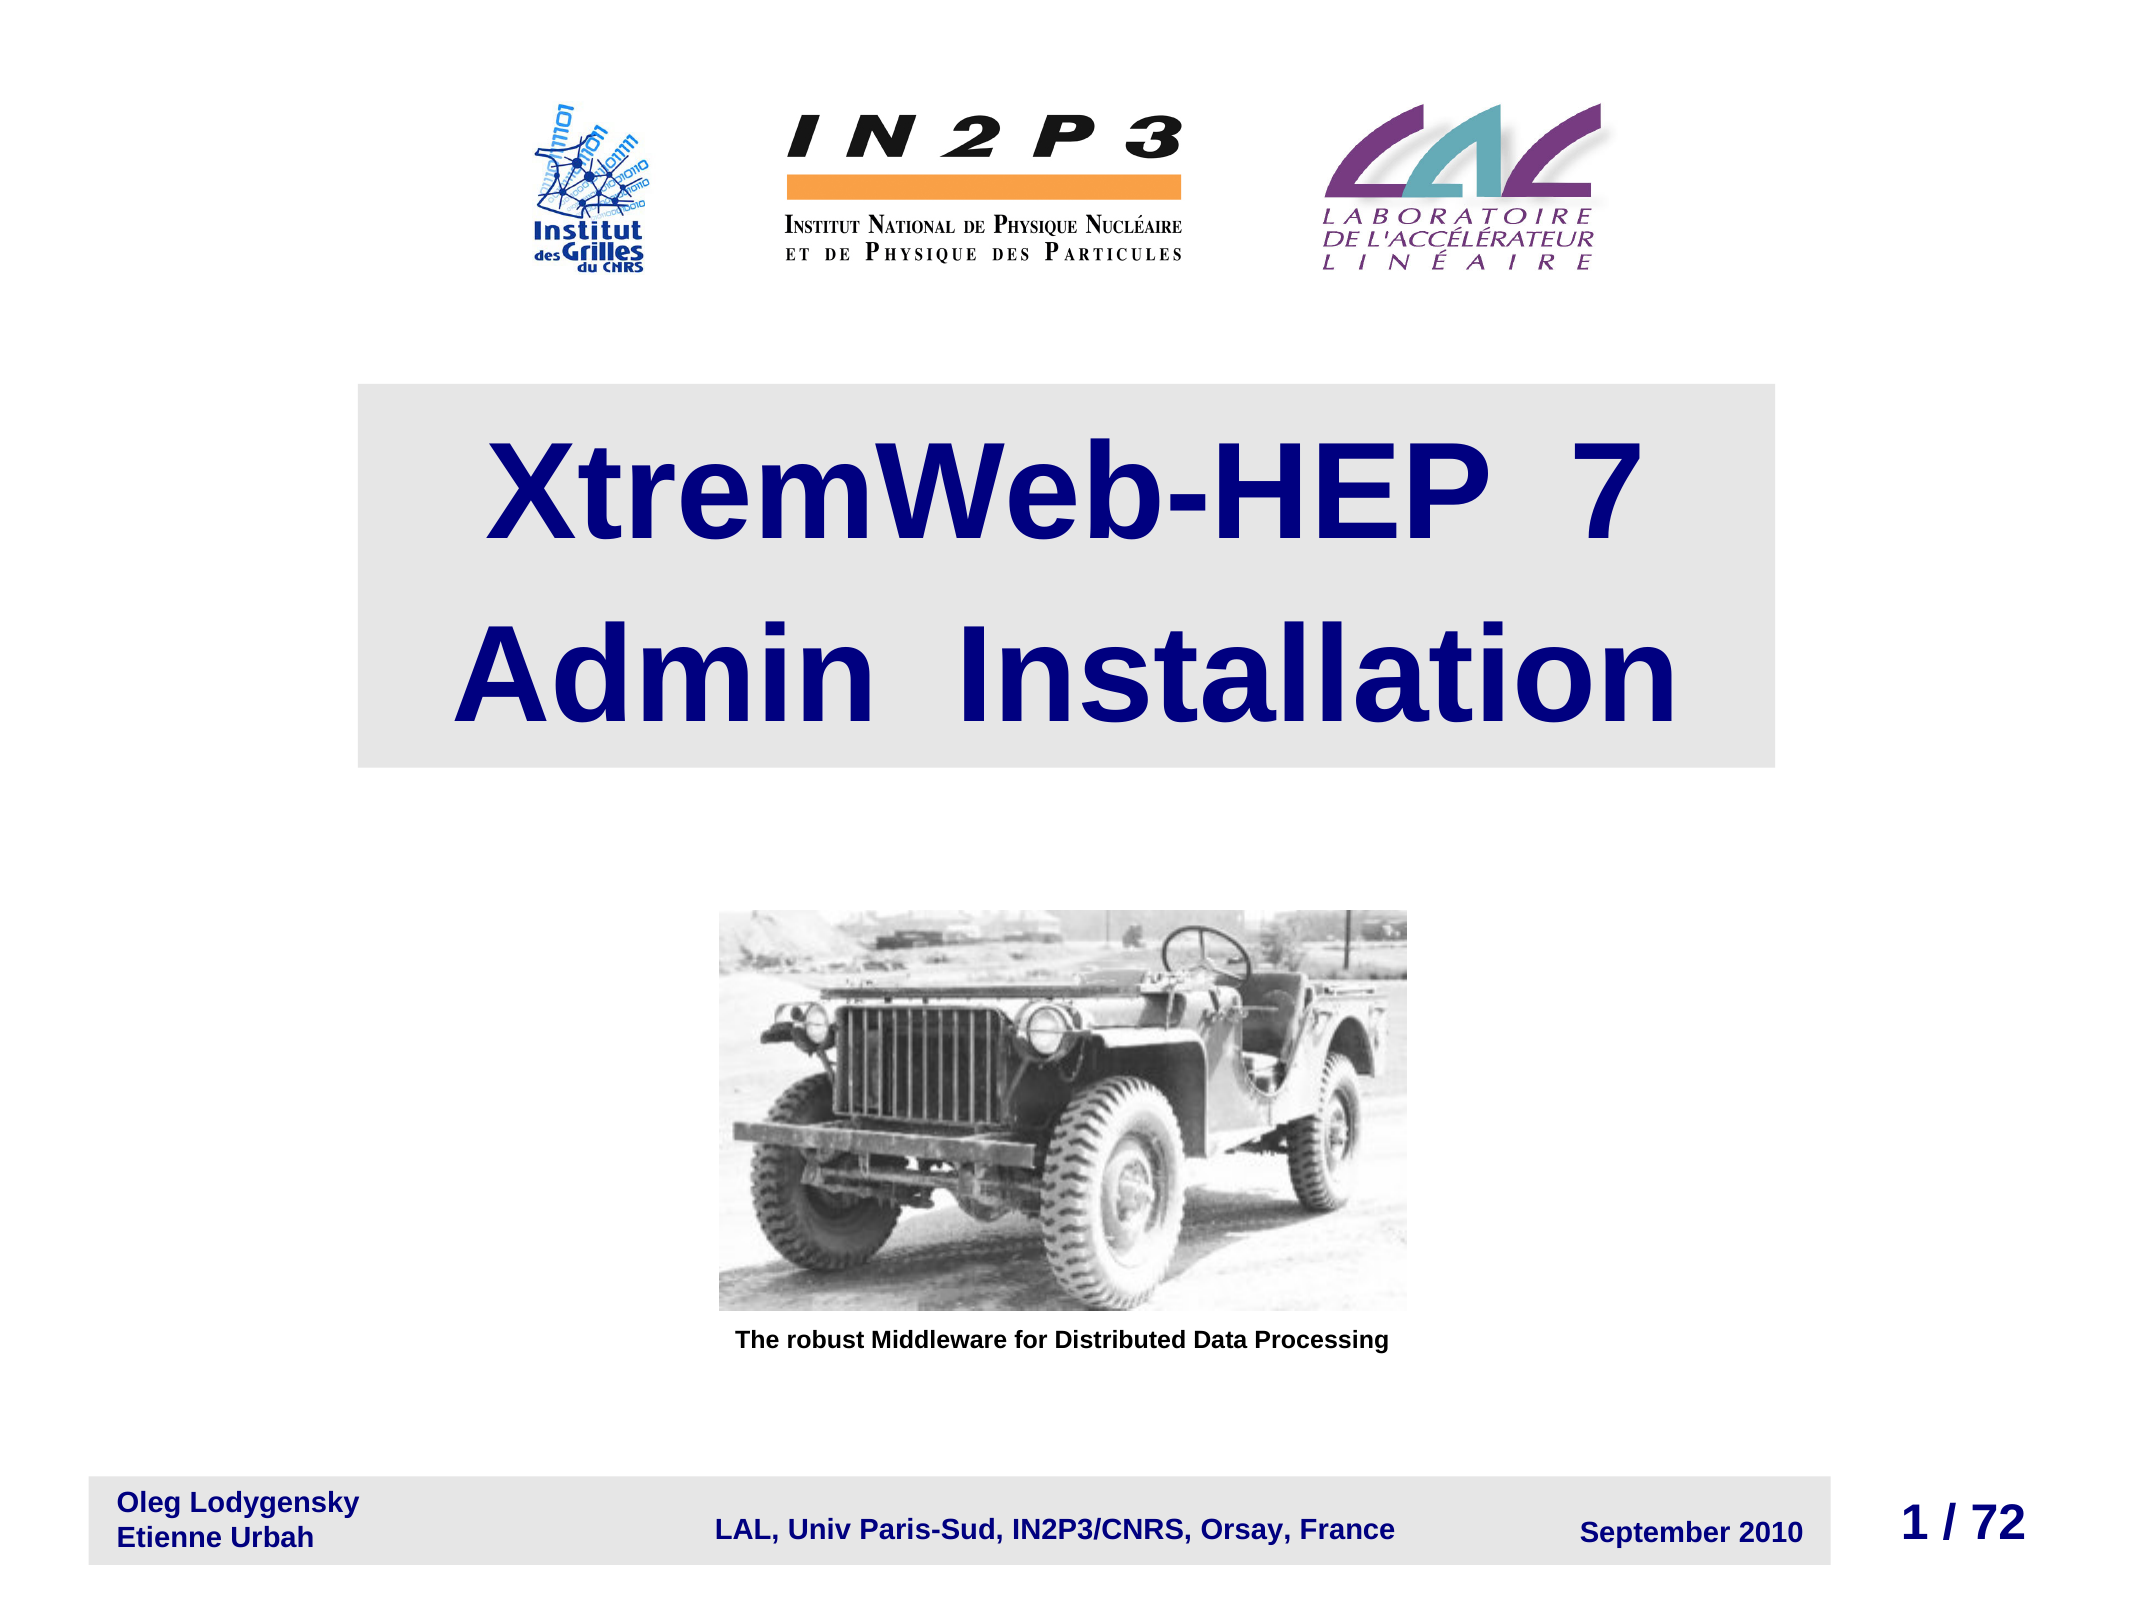

XtremWeb-HEP 7
Admin Installation
The robust Middleware for Distributed Data Processing